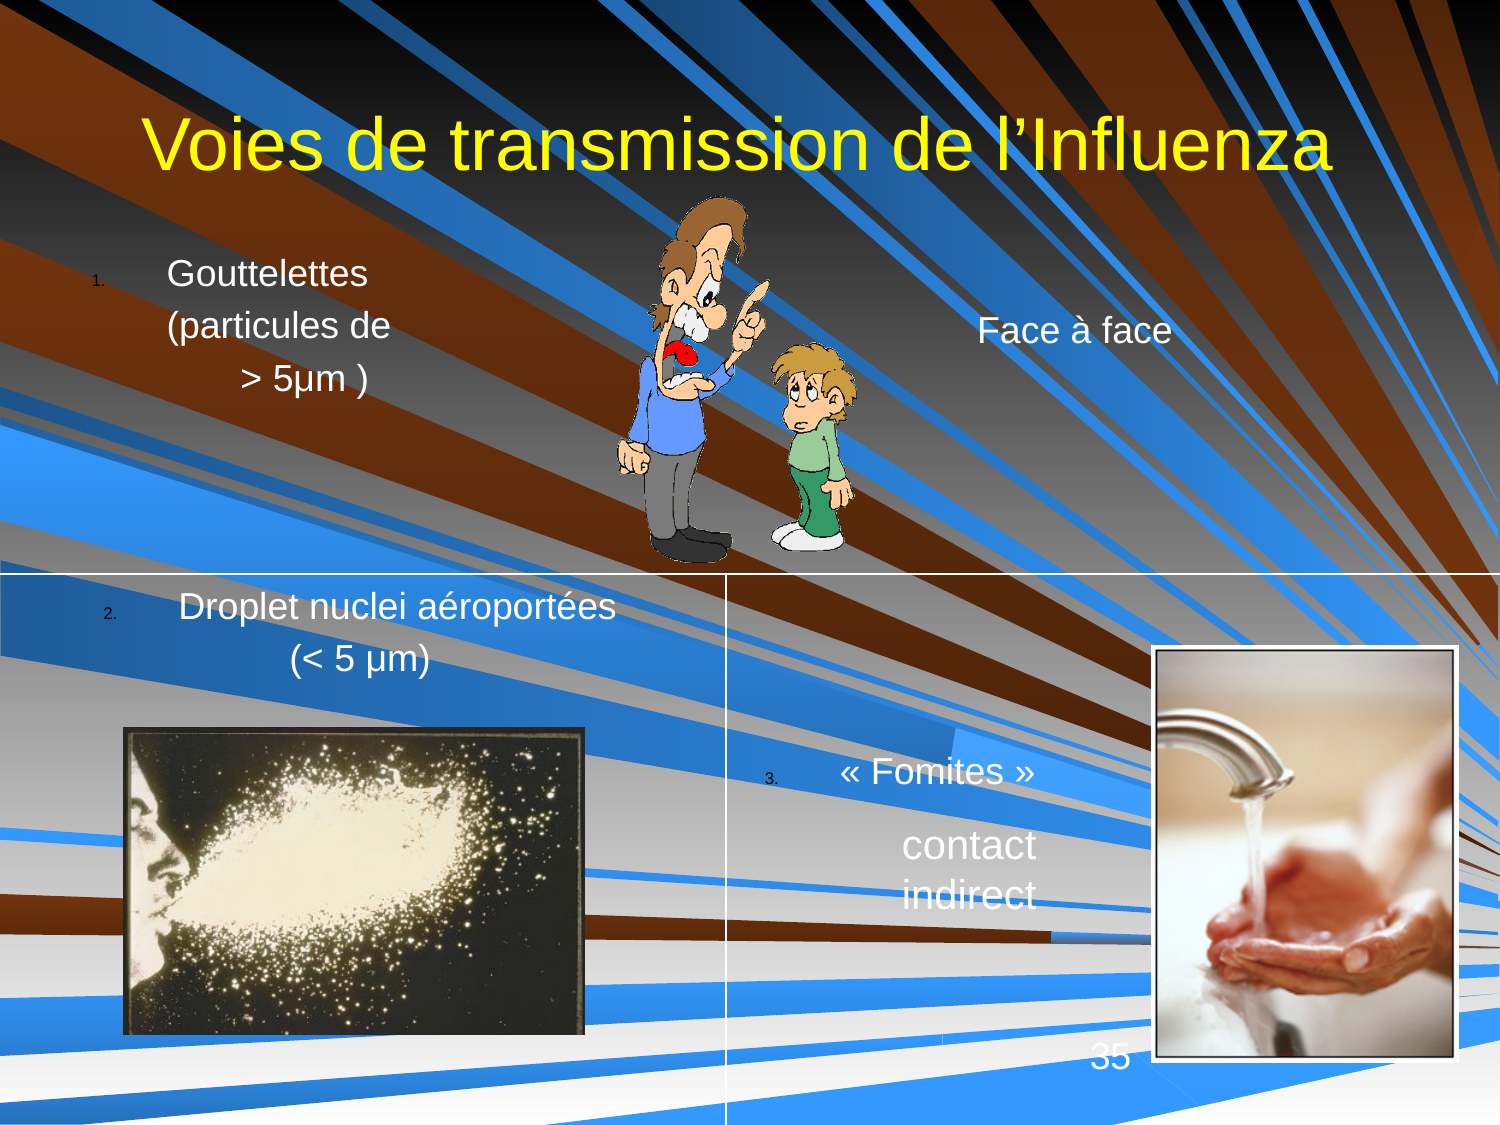

Voies de transmission de l’Influenza
Gouttelettes
	(particules de
		> 5μm )
Face à face
Droplet nuclei aéroportées
(< 5 μm)
« Fomites »
contact indirect